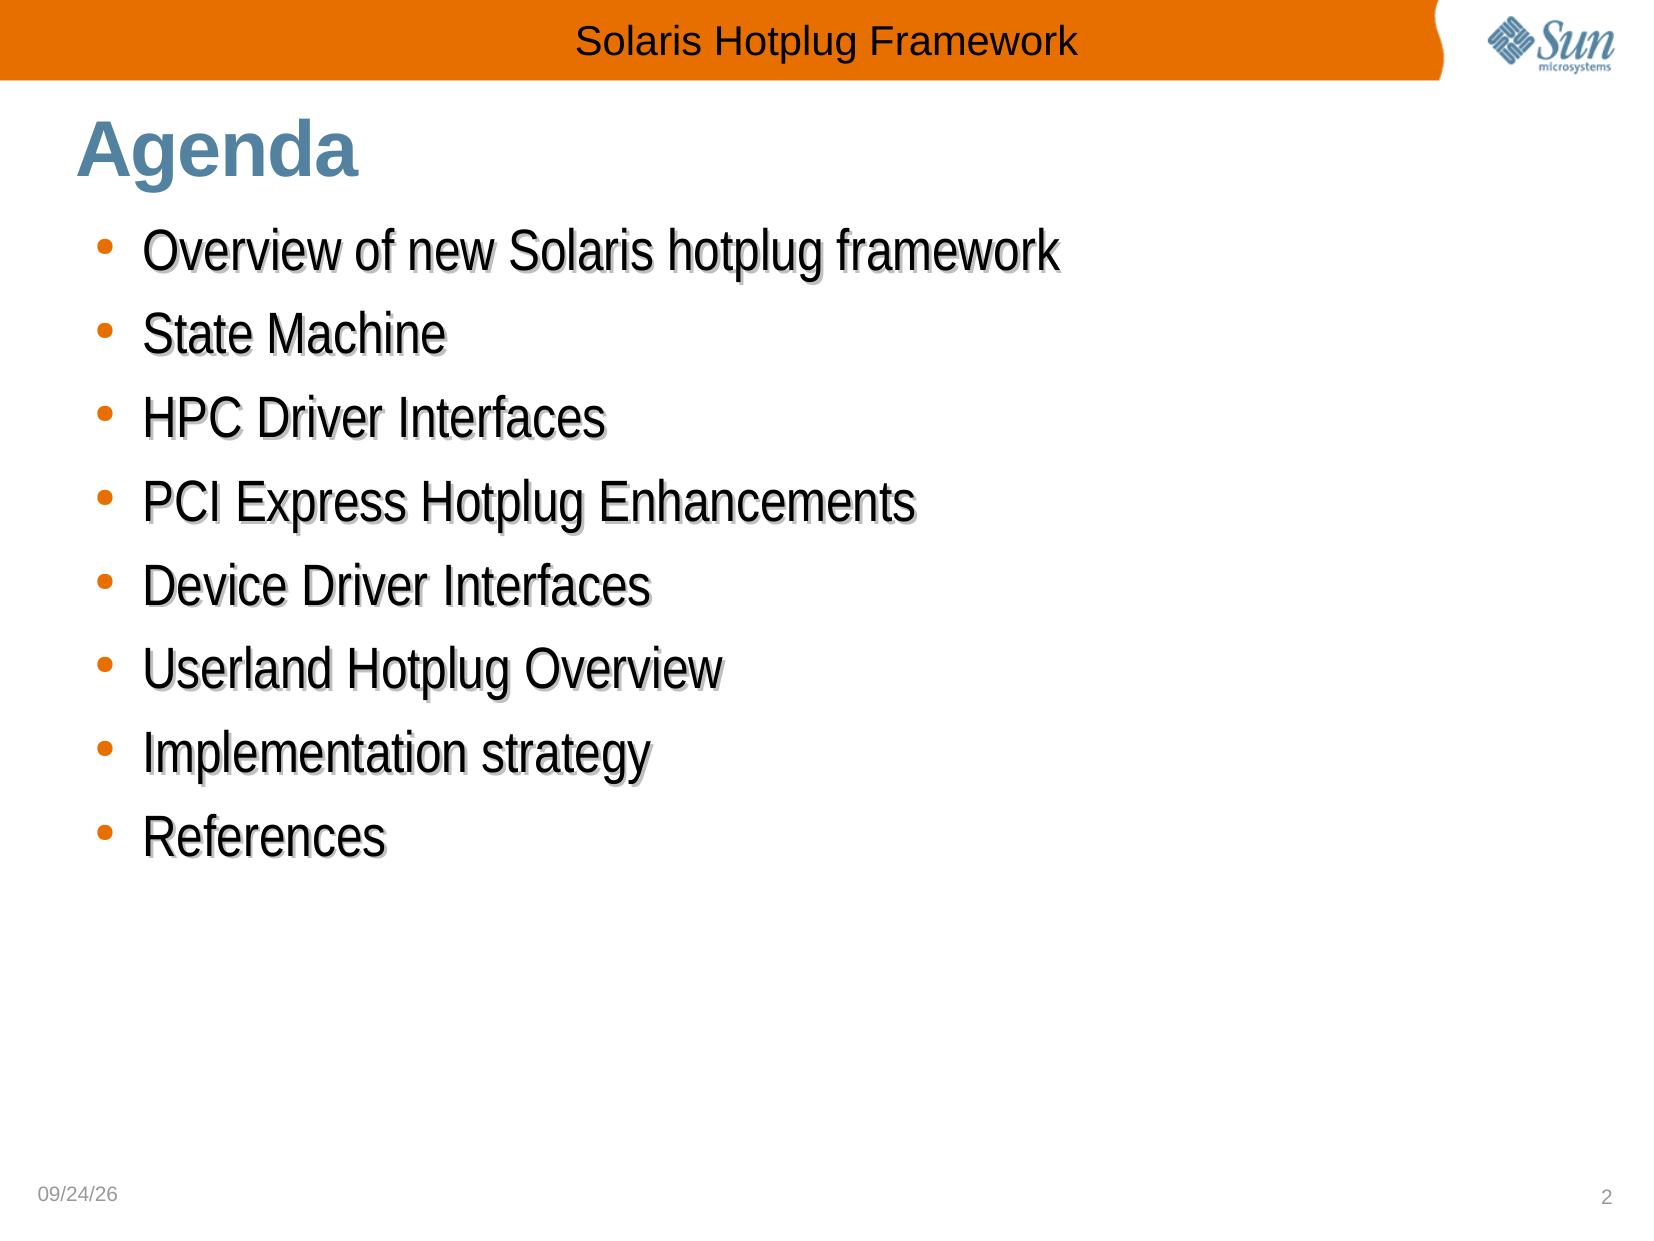

# Agenda
Overview of new Solaris hotplug framework
State Machine
HPC Driver Interfaces
PCI Express Hotplug Enhancements
Device Driver Interfaces
Userland Hotplug Overview
Implementation strategy
References
2